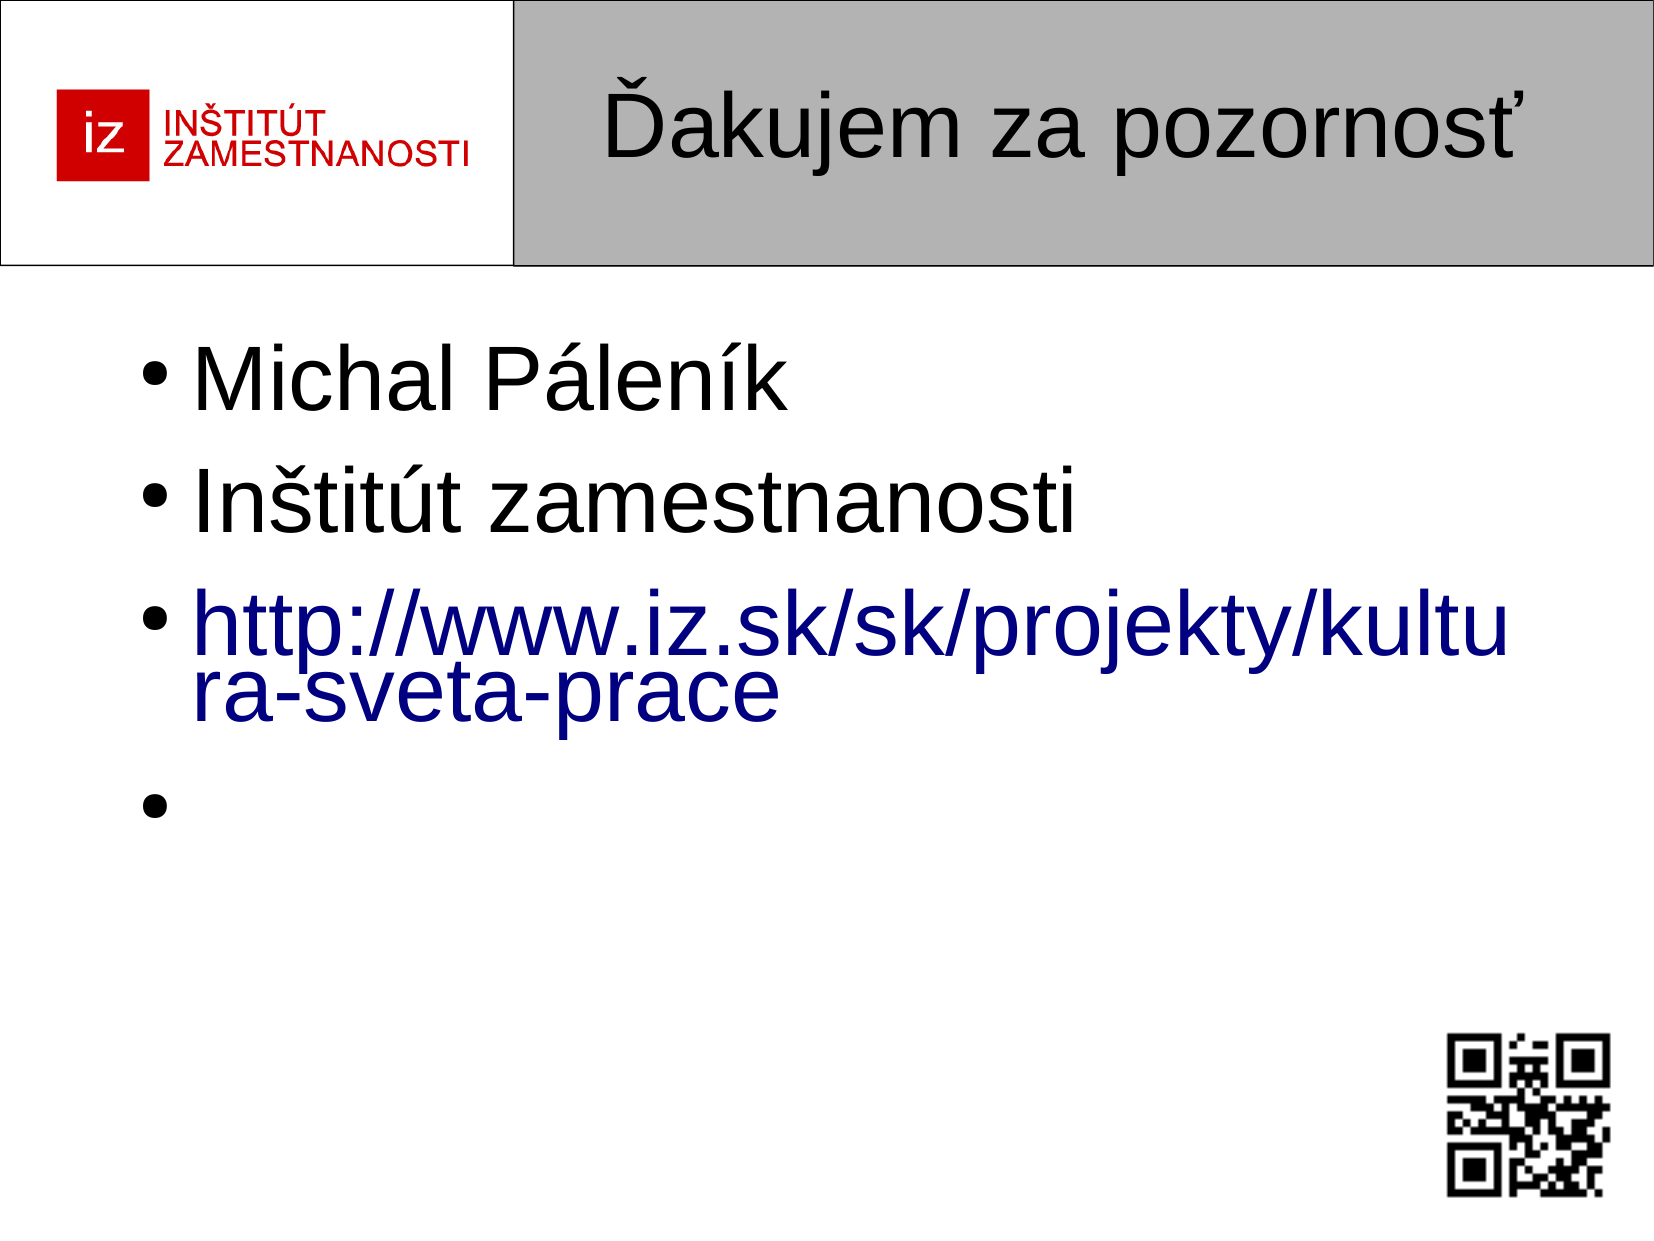

# Ďakujem za pozornosť
Michal Páleník
Inštitút zamestnanosti
http://www.iz.sk/sk/projekty/kultura-sveta-prace